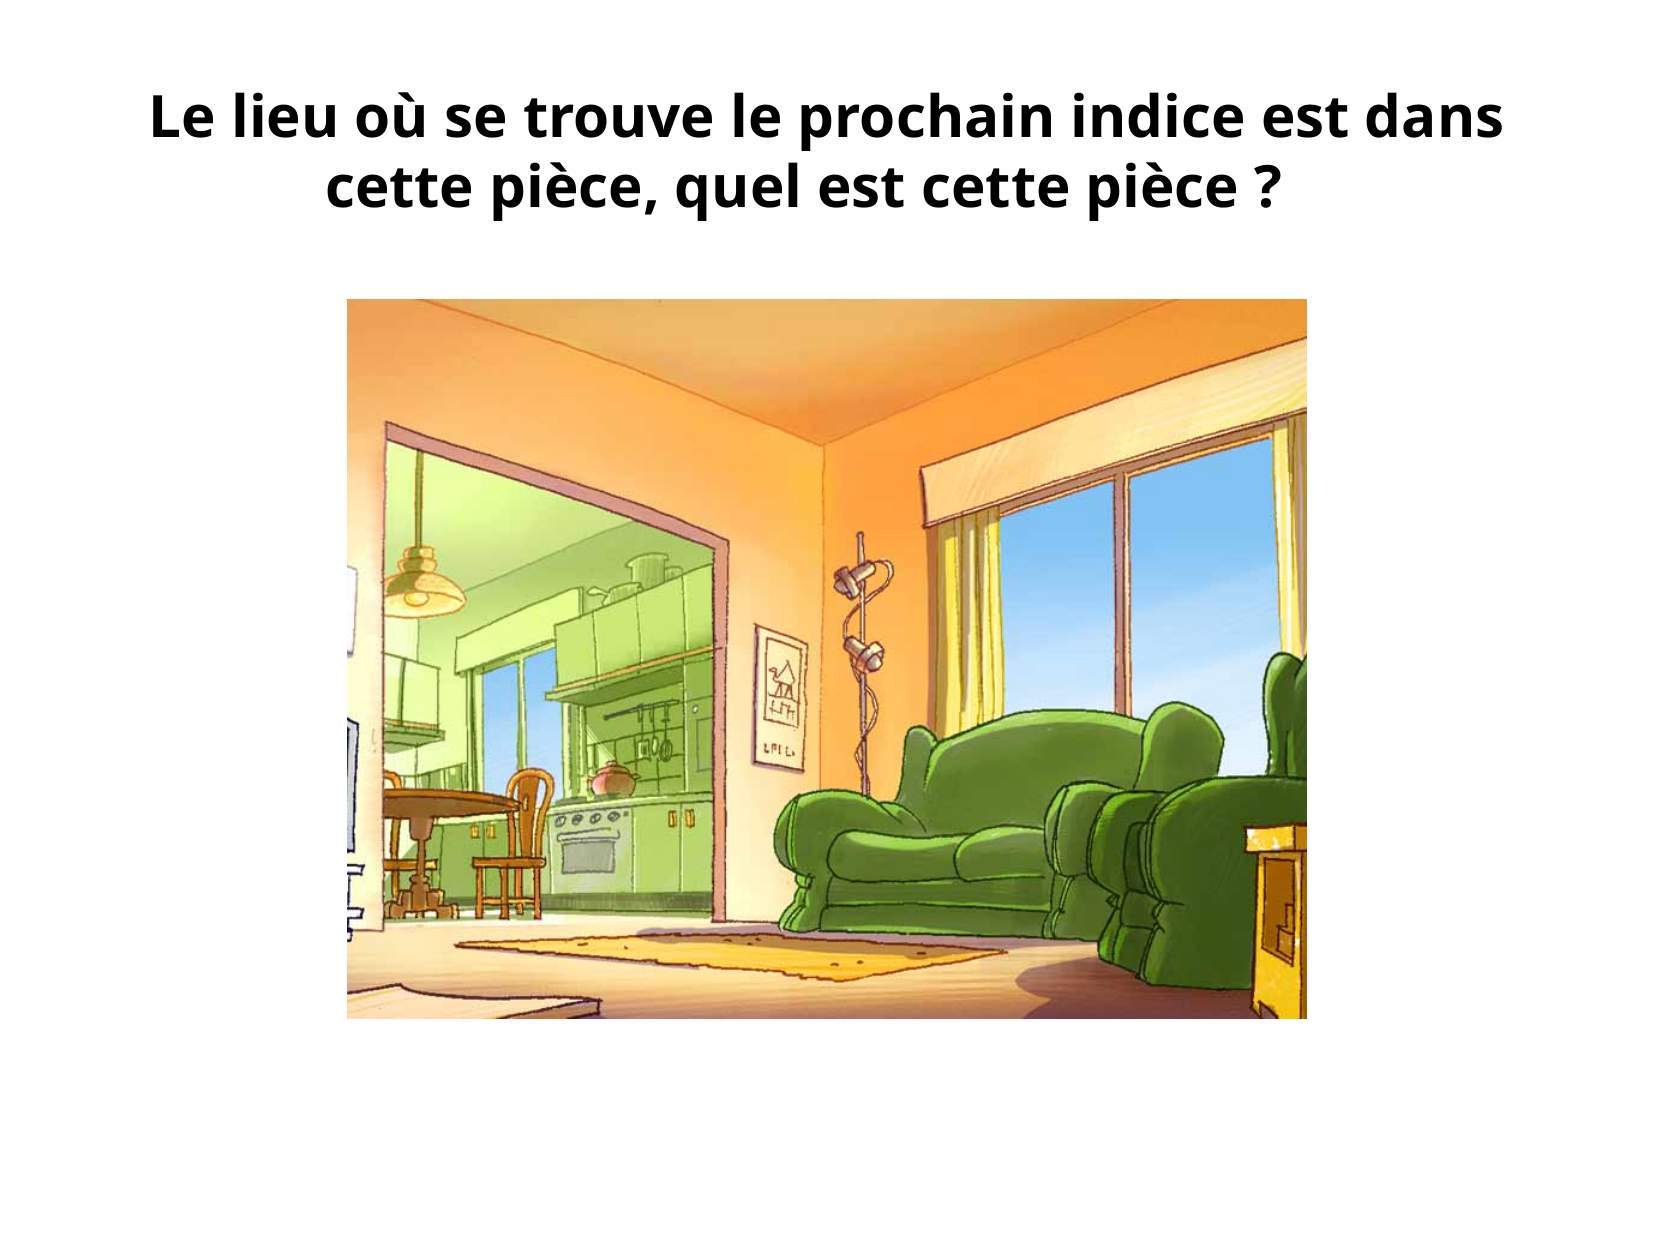

# Le lieu où se trouve le prochain indice est dans cette pièce, quel est cette pièce ?